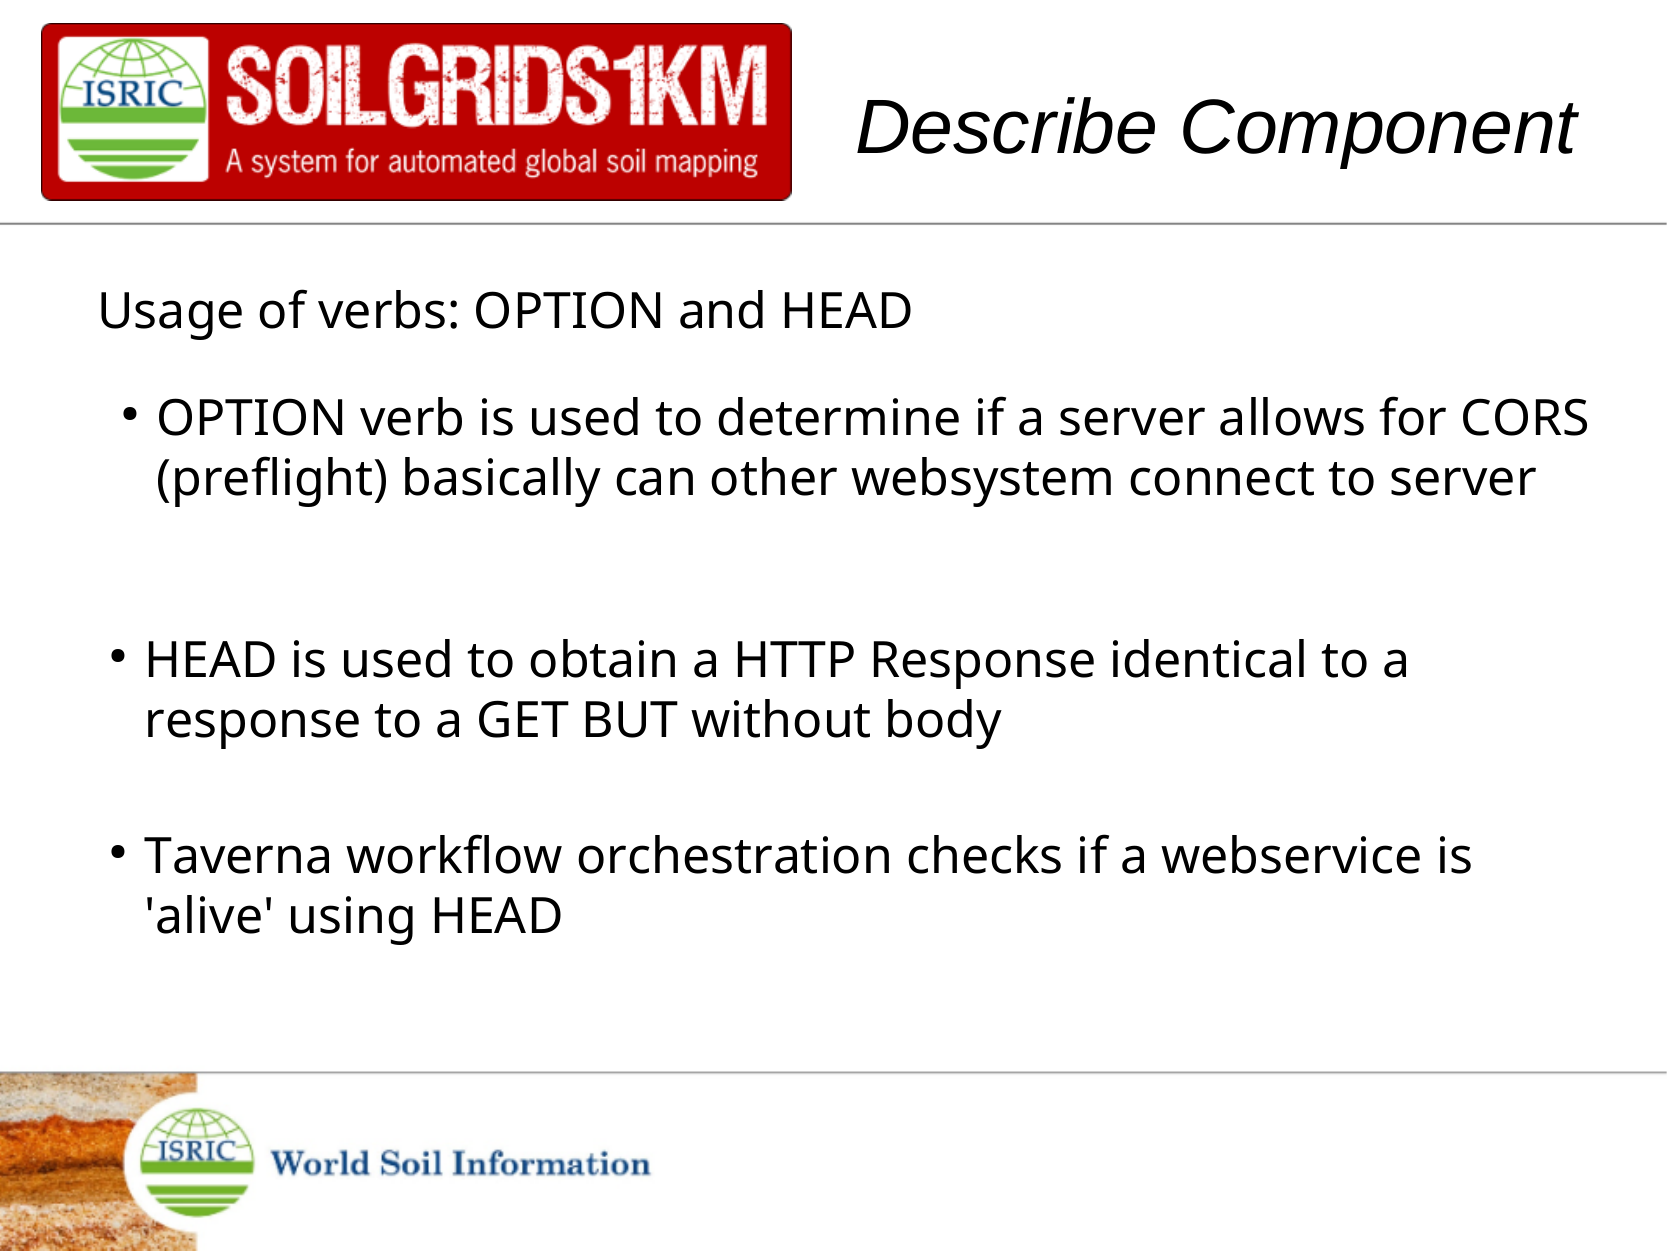

Describe Component
Usage of verbs: OPTION and HEAD
OPTION verb is used to determine if a server allows for CORS (preflight) basically can other websystem connect to server
HEAD is used to obtain a HTTP Response identical to a response to a GET BUT without body
Taverna workflow orchestration checks if a webservice is 'alive' using HEAD
#